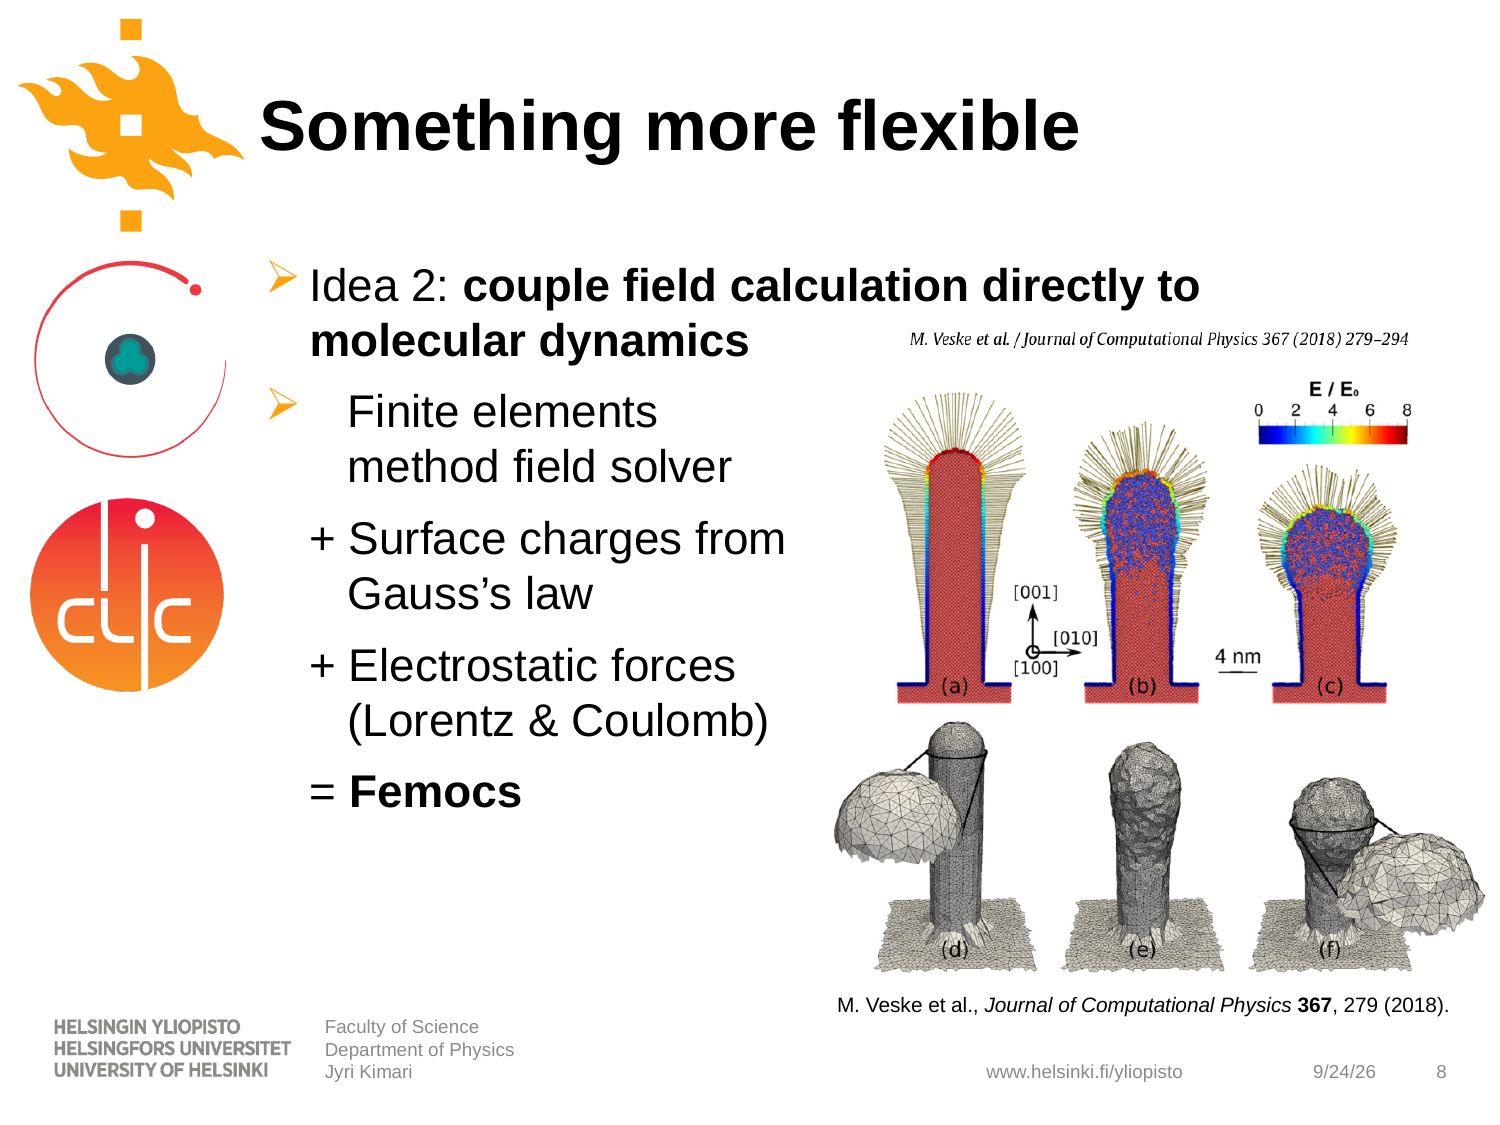

# Something more flexible
Idea 2: couple field calculation directly to molecular dynamics
 Finite elements
 method field solver
+ Surface charges from
 Gauss’s law
+ Electrostatic forces
 (Lorentz & Coulomb)
= Femocs
M. Veske et al., Journal of Computational Physics 367, 279 (2018).
Faculty of Science
Department of Physics
Jyri Kimari